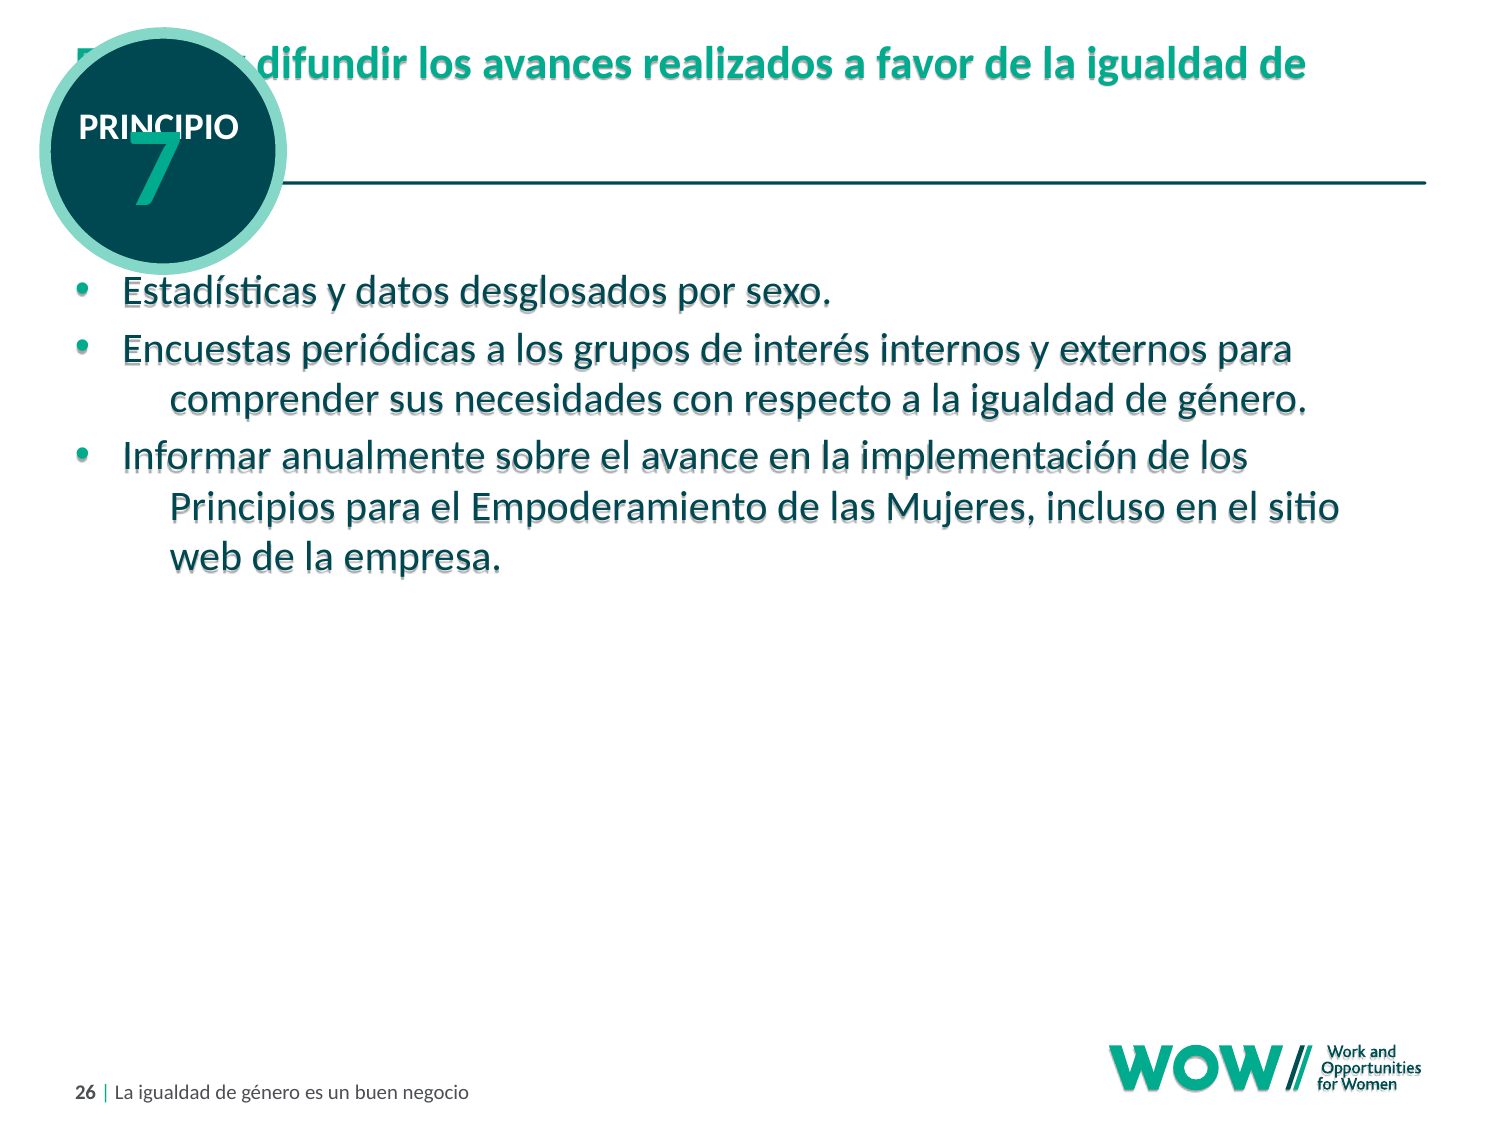

PRINCIPIO
7
Evaluar y difundir los avances realizados a favor de la igualdad de género
# Estadísticas y datos desglosados por sexo.
Encuestas periódicas a los grupos de interés internos y externos para comprender sus necesidades con respecto a la igualdad de género.
Informar anualmente sobre el avance en la implementación de los Principios para el Empoderamiento de las Mujeres, incluso en el sitio web de la empresa.
 | La igualdad de género es un buen negocio